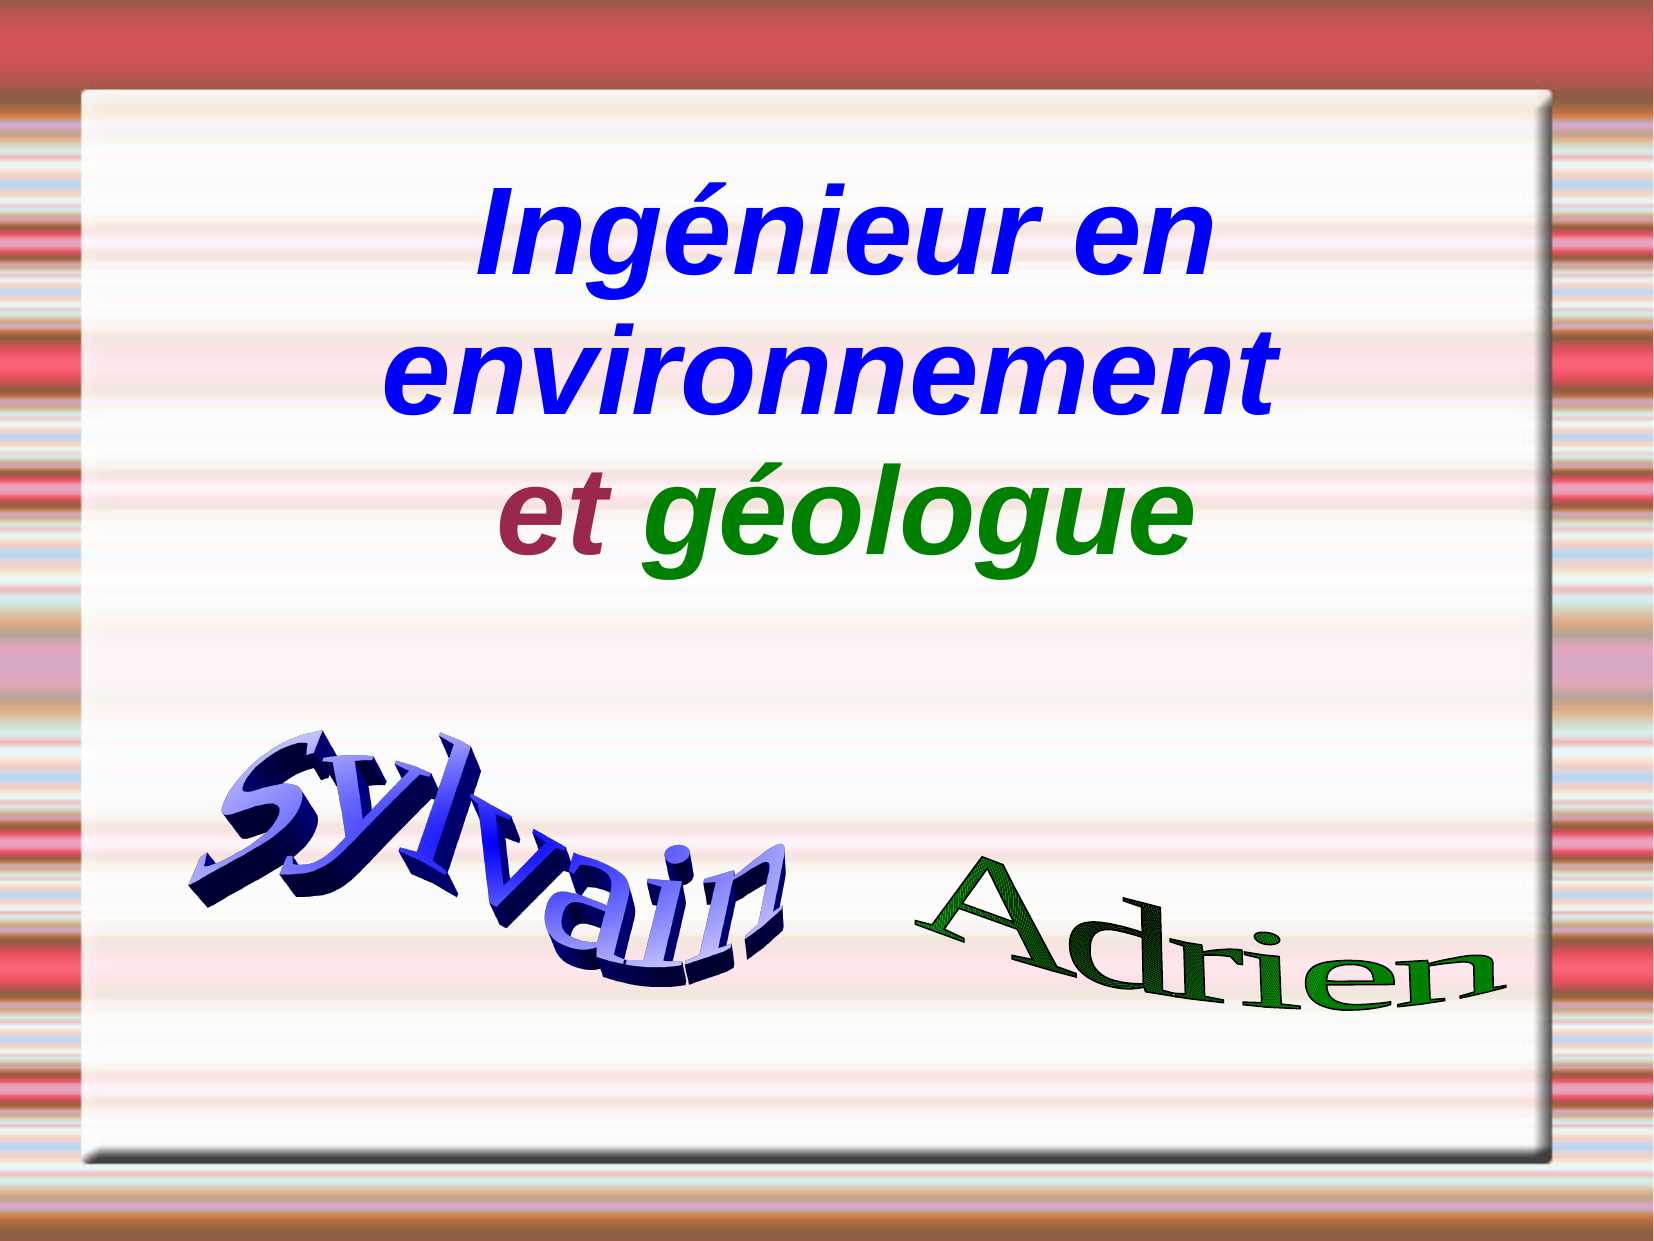

# Ingénieur en environnement et géologue
Sylvain
Adrien